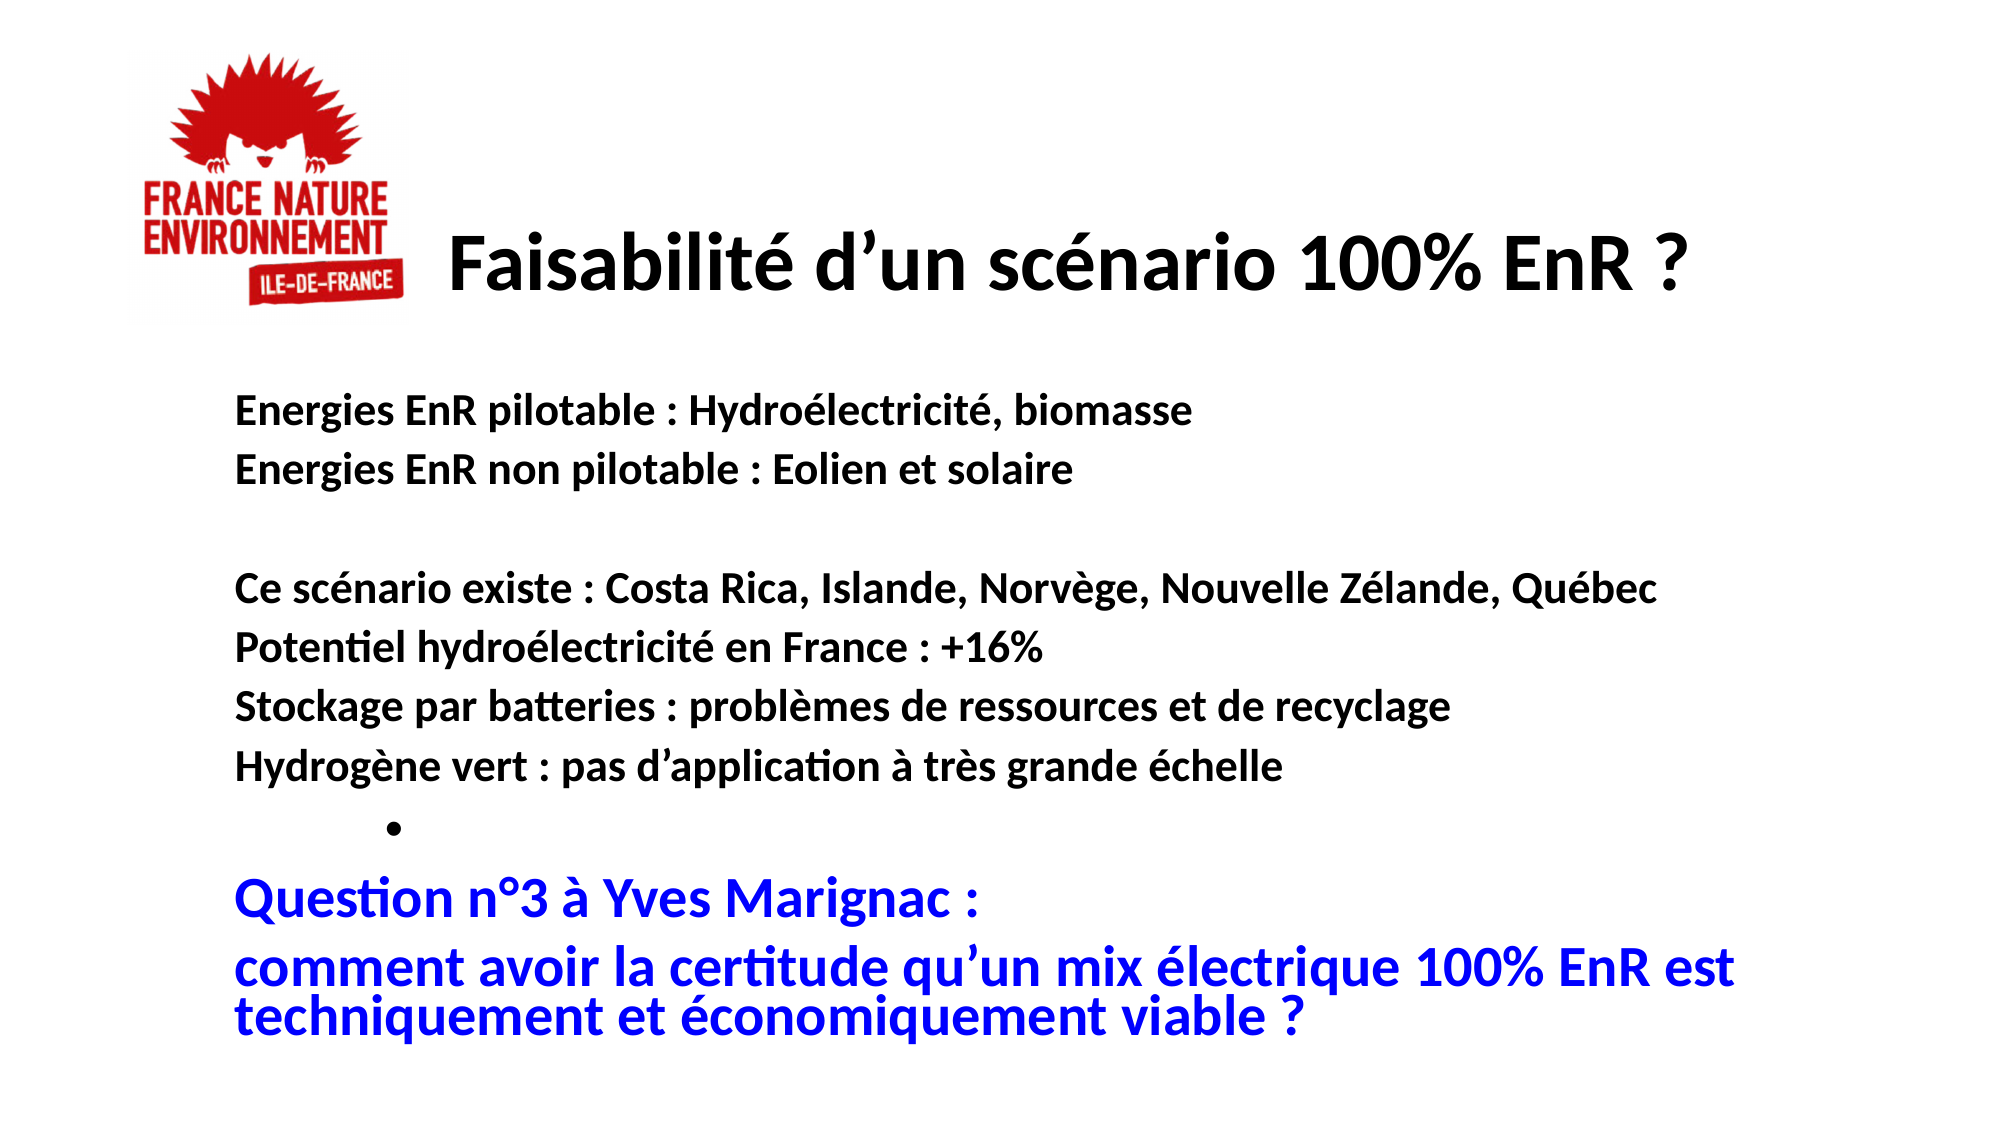

Faisabilité d’un scénario 100% EnR ?
Energies EnR pilotable : Hydroélectricité, biomasse
Energies EnR non pilotable : Eolien et solaire
Ce scénario existe : Costa Rica, Islande, Norvège, Nouvelle Zélande, Québec
Potentiel hydroélectricité en France : +16%
Stockage par batteries : problèmes de ressources et de recyclage
Hydrogène vert : pas d’application à très grande échelle
Question n°3 à Yves Marignac :
comment avoir la certitude qu’un mix électrique 100% EnR est techniquement et économiquement viable ?